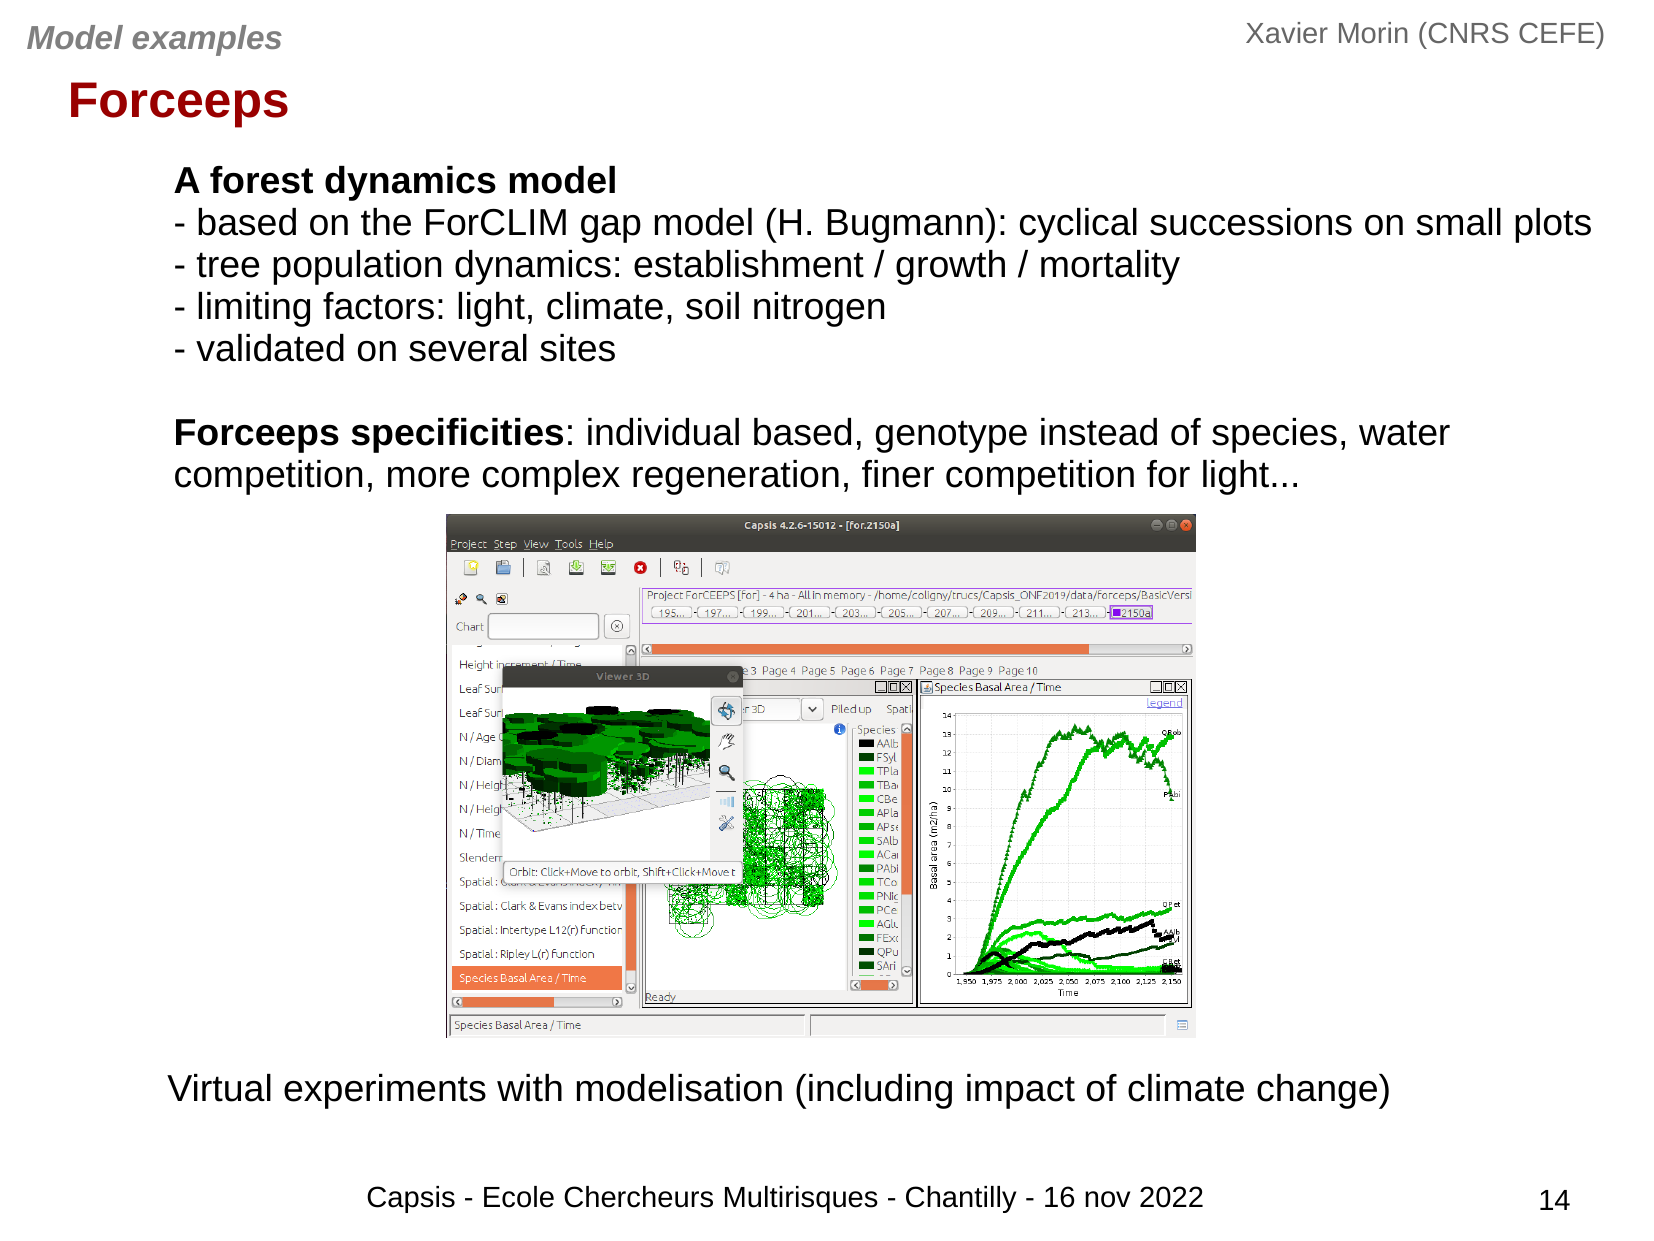

Xavier Morin (CNRS CEFE)
Model examples
Forceeps
A forest dynamics model
- based on the ForCLIM gap model (H. Bugmann): cyclical successions on small plots
- tree population dynamics: establishment / growth / mortality
- limiting factors: light, climate, soil nitrogen
- validated on several sites
Forceeps specificities: individual based, genotype instead of species, water competition, more complex regeneration, finer competition for light...
Virtual experiments with modelisation (including impact of climate change)
14